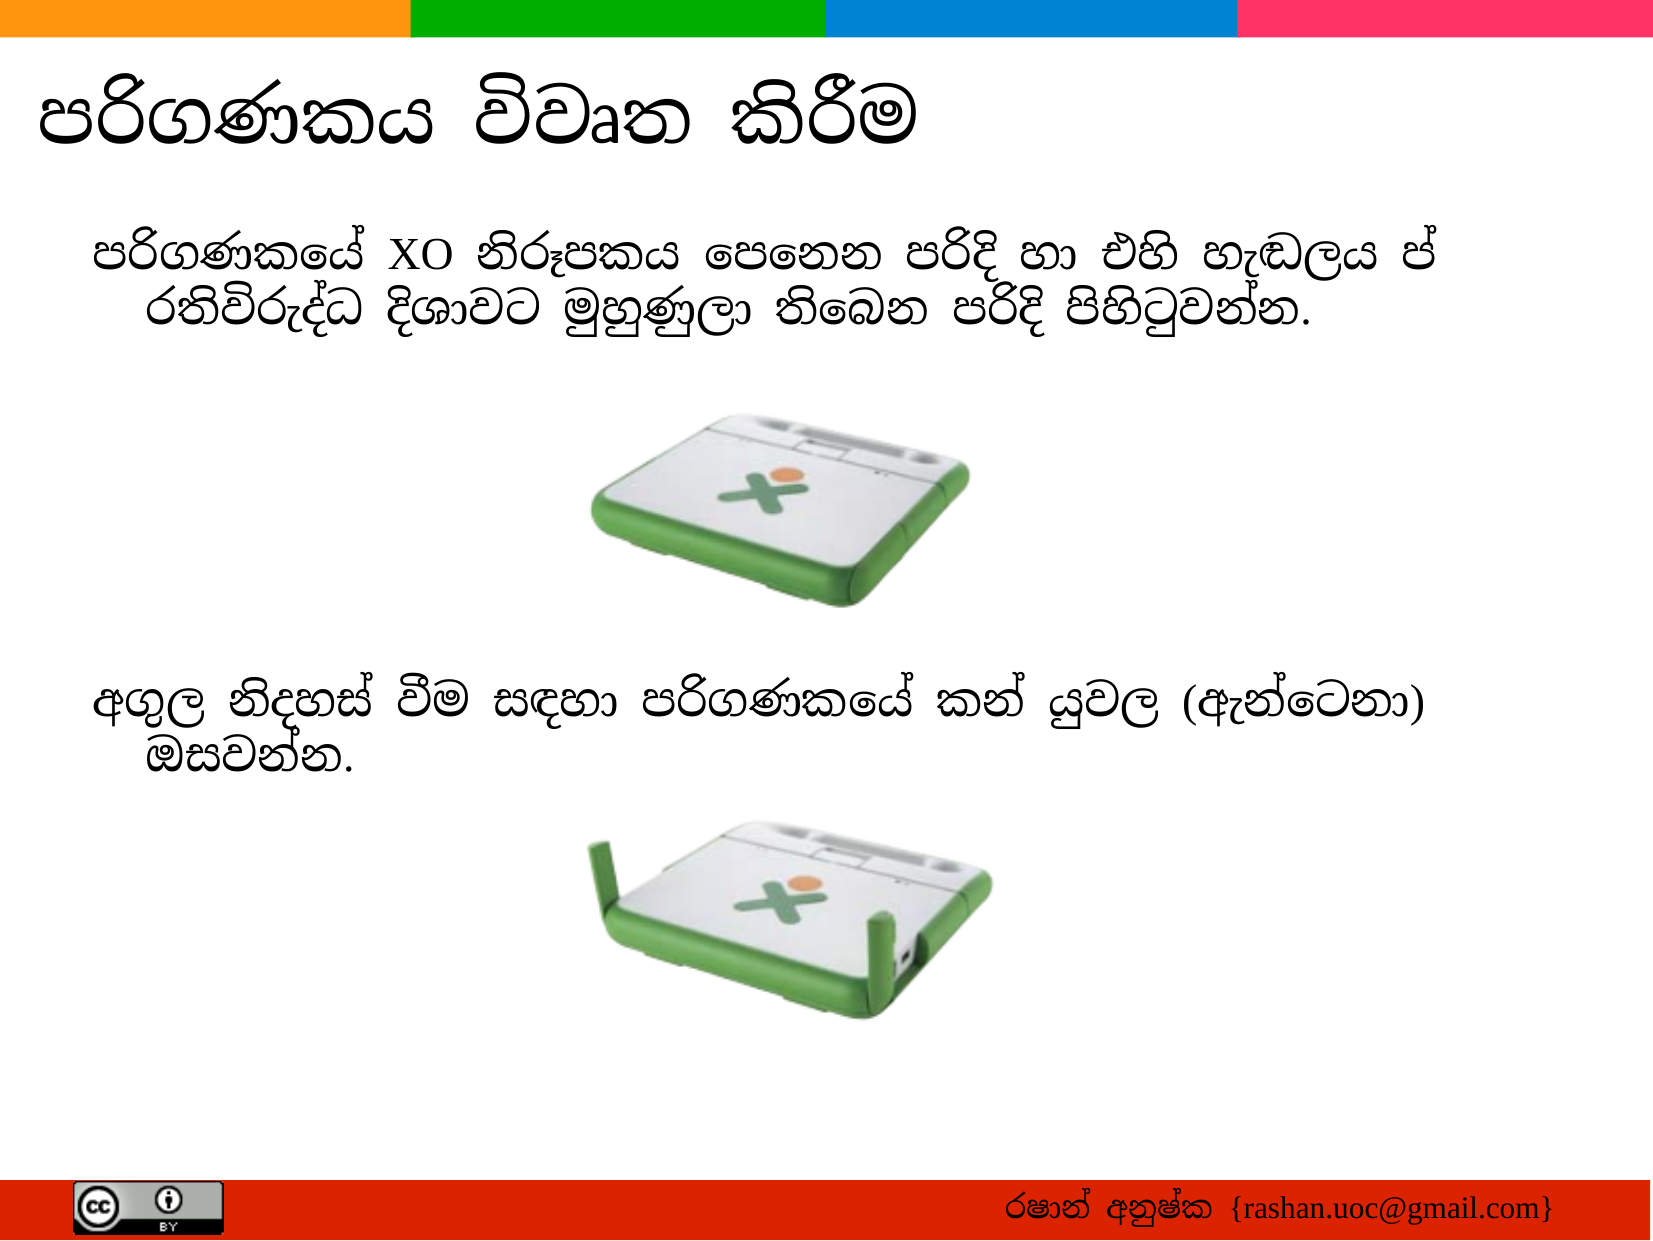

# පරිගණකය විවෘත කිරීම
පරිගණකයේ XO නිරූපකය පෙනෙන පරිදි හා එහි හැඬලය ප්‍රතිවිරුද්ධ දිශාවට මුහුණුලා තිබෙන පරිදි පිහිටුවන්න.
අගුල නිදහස් වීම සඳහා පරිගණකයේ කන් යුවල (ඇන්ටෙනා) ඔසවන්න.